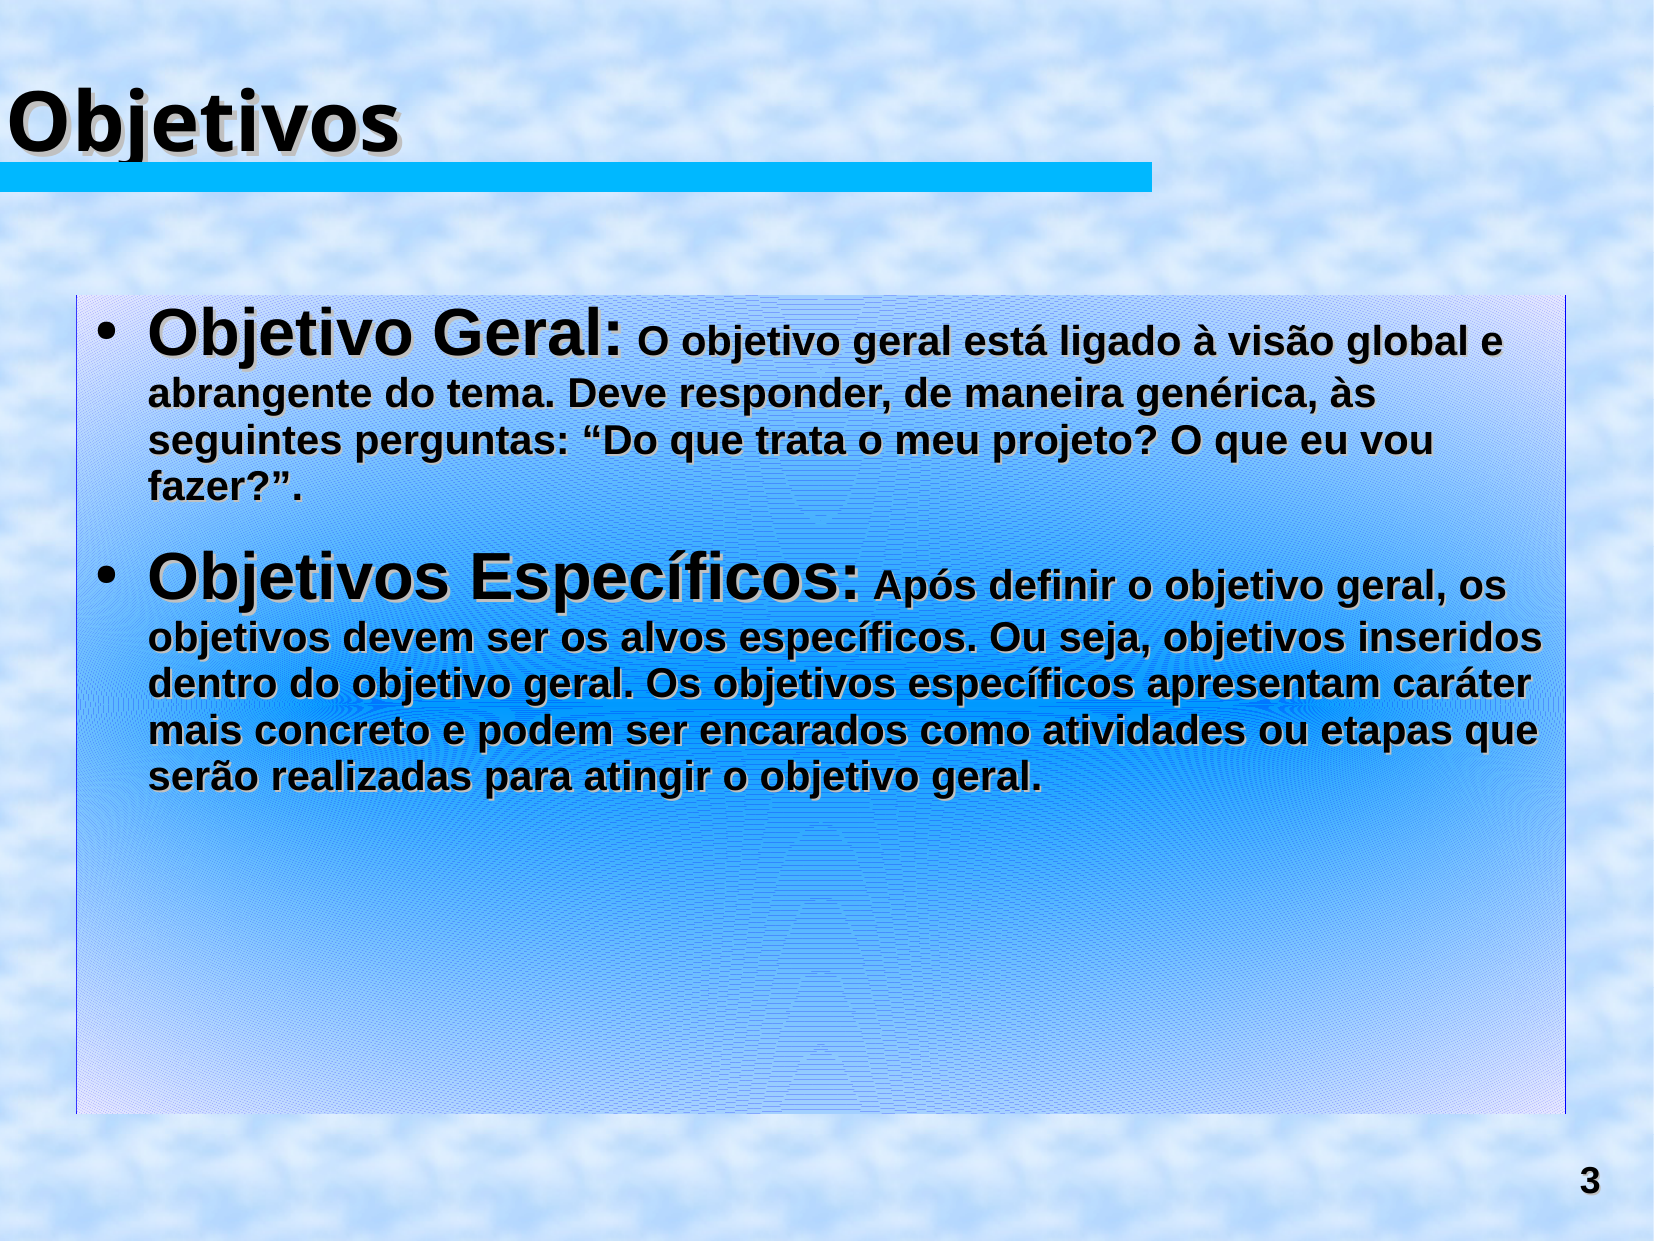

# Objetivos
Objetivo Geral: O objetivo geral está ligado à visão global e abrangente do tema. Deve responder, de maneira genérica, às seguintes perguntas: “Do que trata o meu projeto? O que eu vou fazer?”.
Objetivos Específicos: Após definir o objetivo geral, os objetivos devem ser os alvos específicos. Ou seja, objetivos inseridos dentro do objetivo geral. Os objetivos específicos apresentam caráter mais concreto e podem ser encarados como atividades ou etapas que serão realizadas para atingir o objetivo geral.